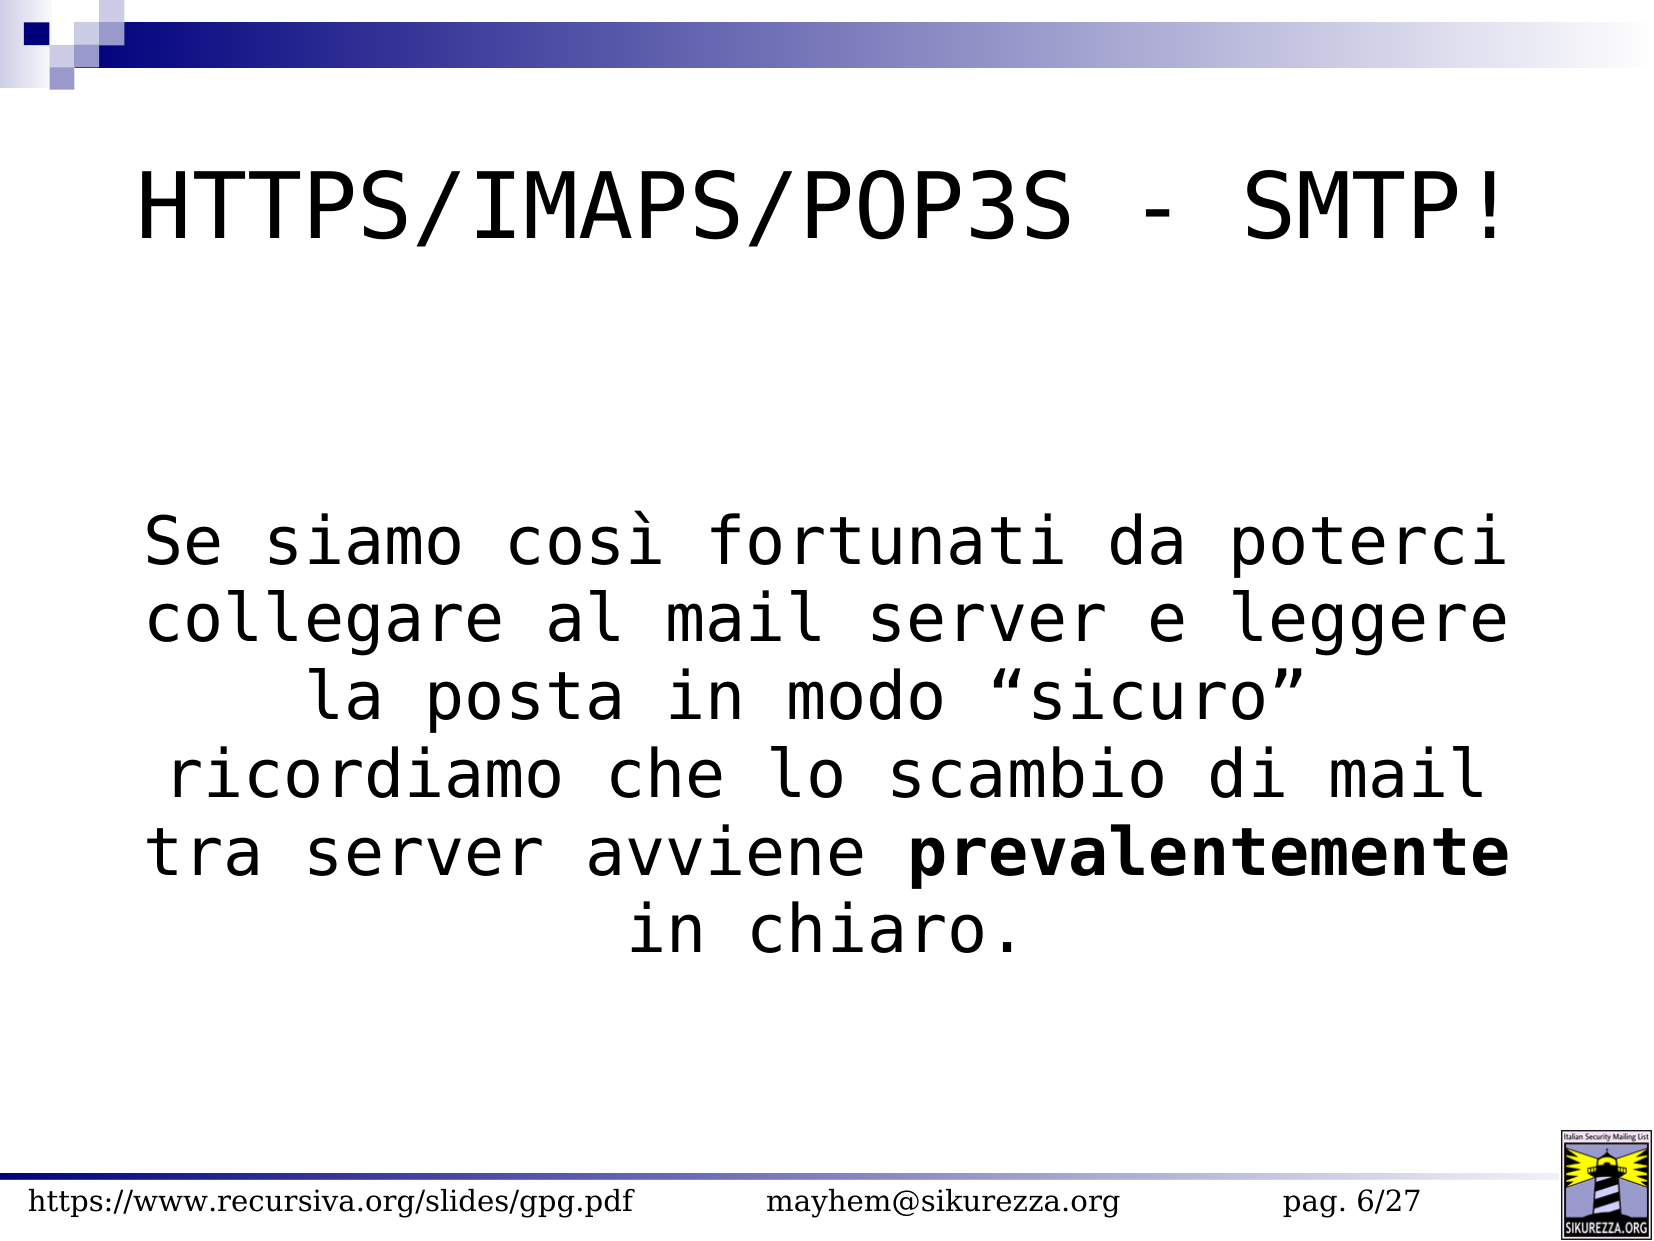

# HTTPS/IMAPS/POP3S - SMTP!
Se siamo così fortunati da poterci collegare al mail server e leggere la posta in modo “sicuro” ricordiamo che lo scambio di mail tra server avviene prevalentemente in chiaro.